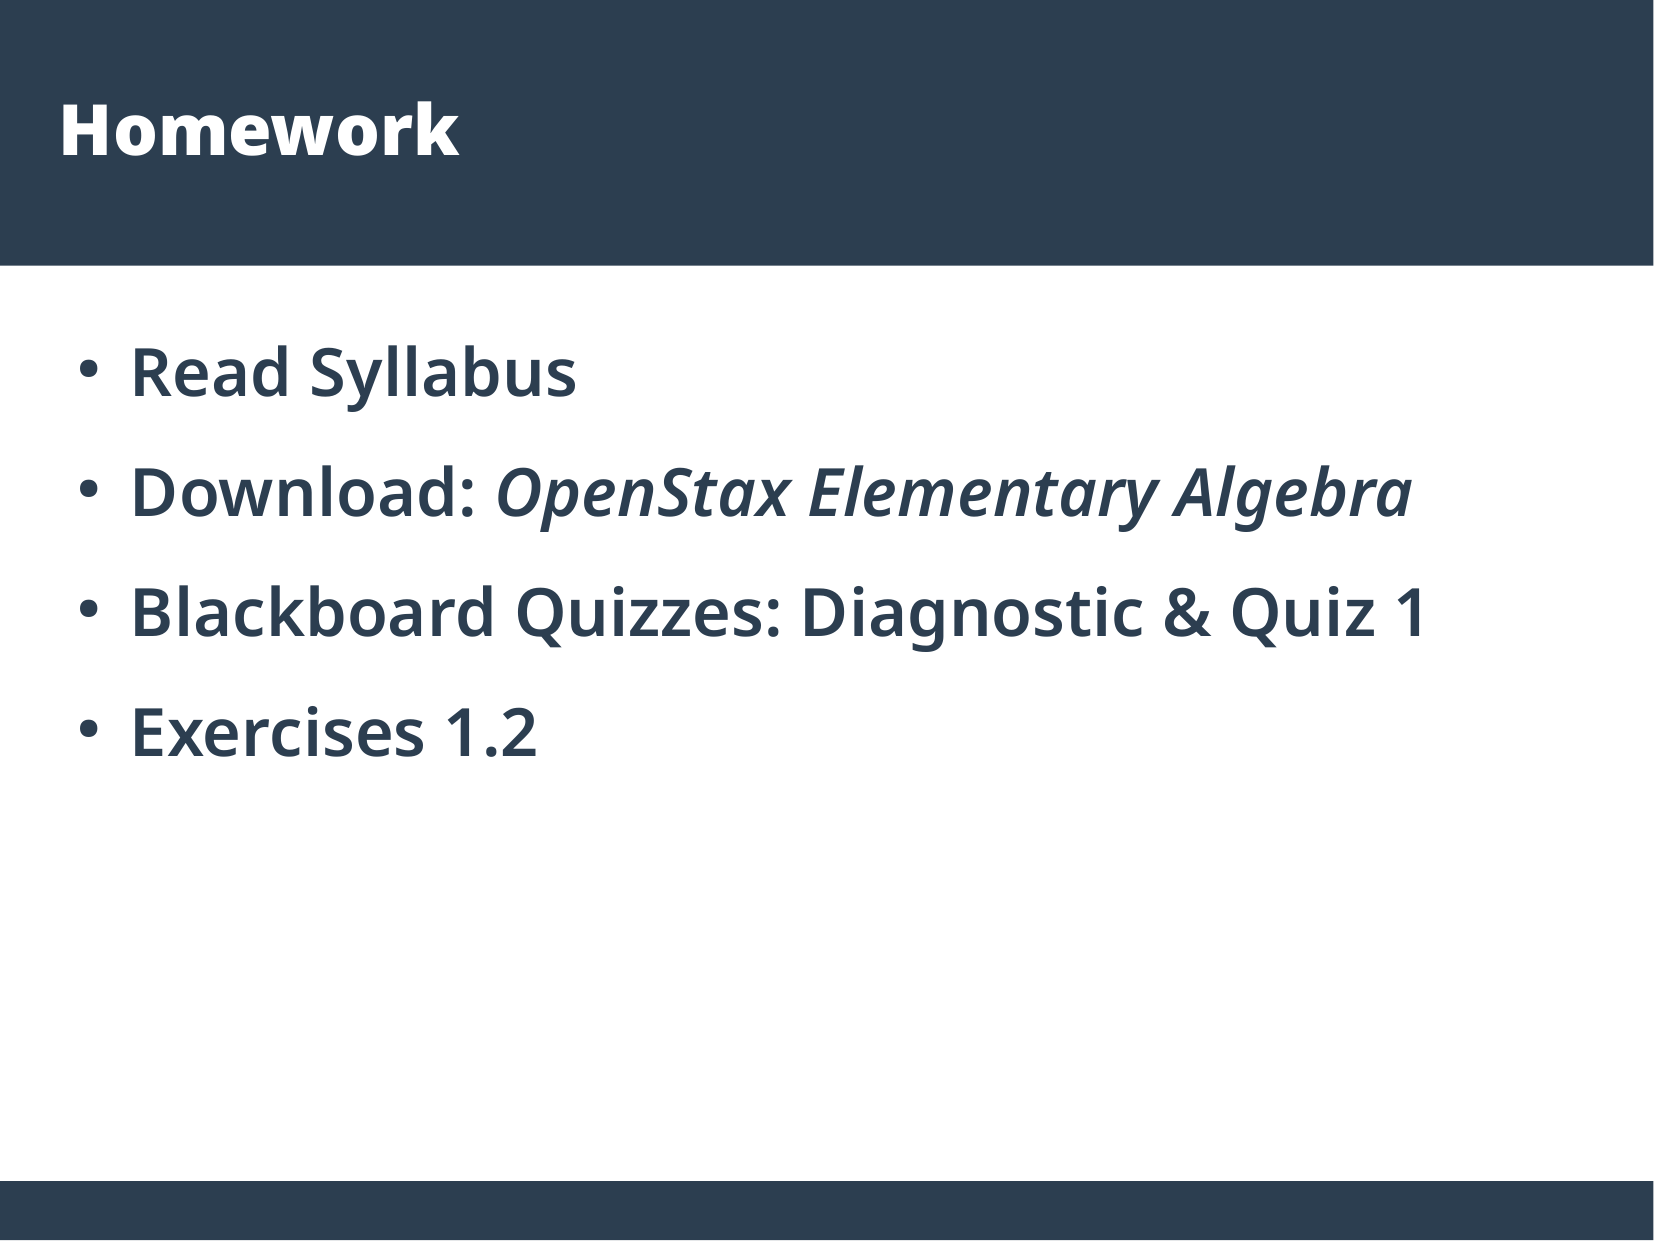

# Homework
Read Syllabus
Download: OpenStax Elementary Algebra
Blackboard Quizzes: Diagnostic & Quiz 1
Exercises 1.2